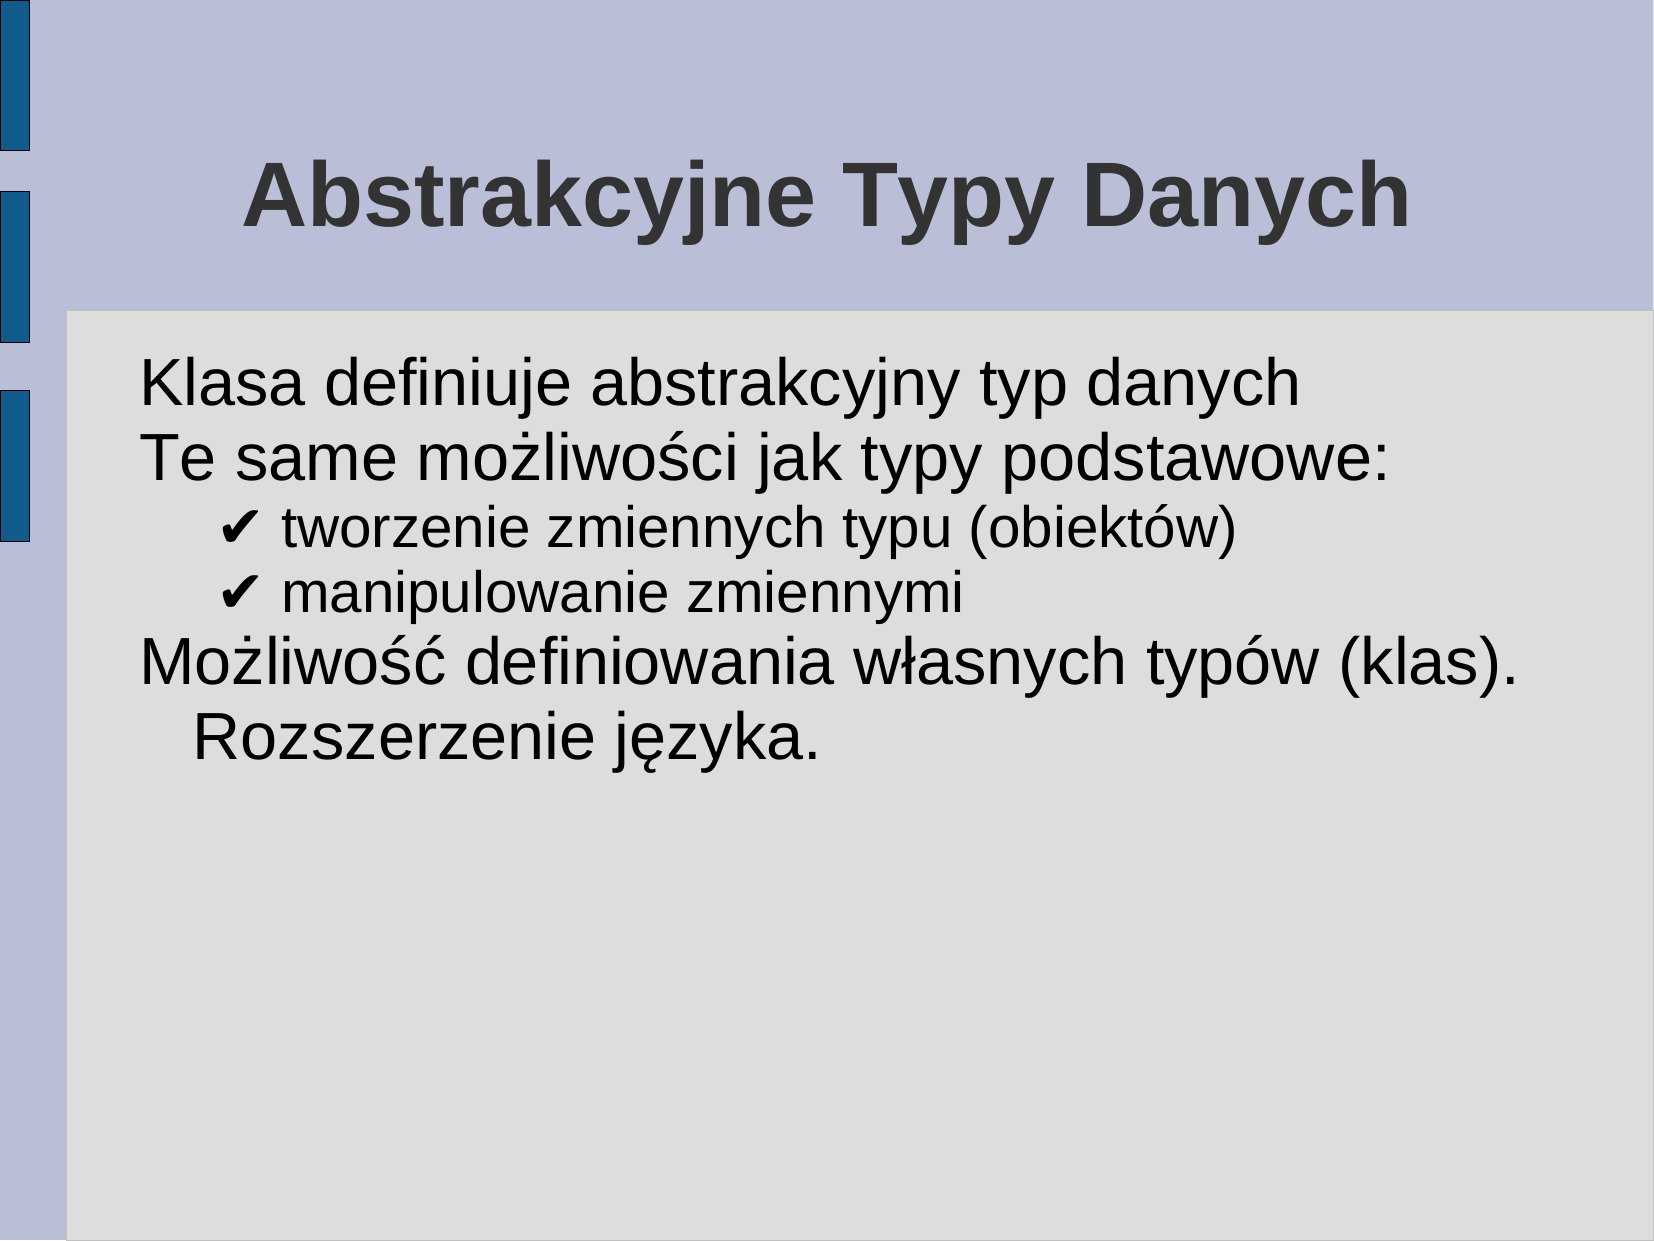

# Abstrakcyjne Typy Danych
Klasa definiuje abstrakcyjny typ danych
Te same możliwości jak typy podstawowe:
✔ tworzenie zmiennych typu (obiektów)
✔ manipulowanie zmiennymi
Możliwość definiowania własnych typów (klas). Rozszerzenie języka.